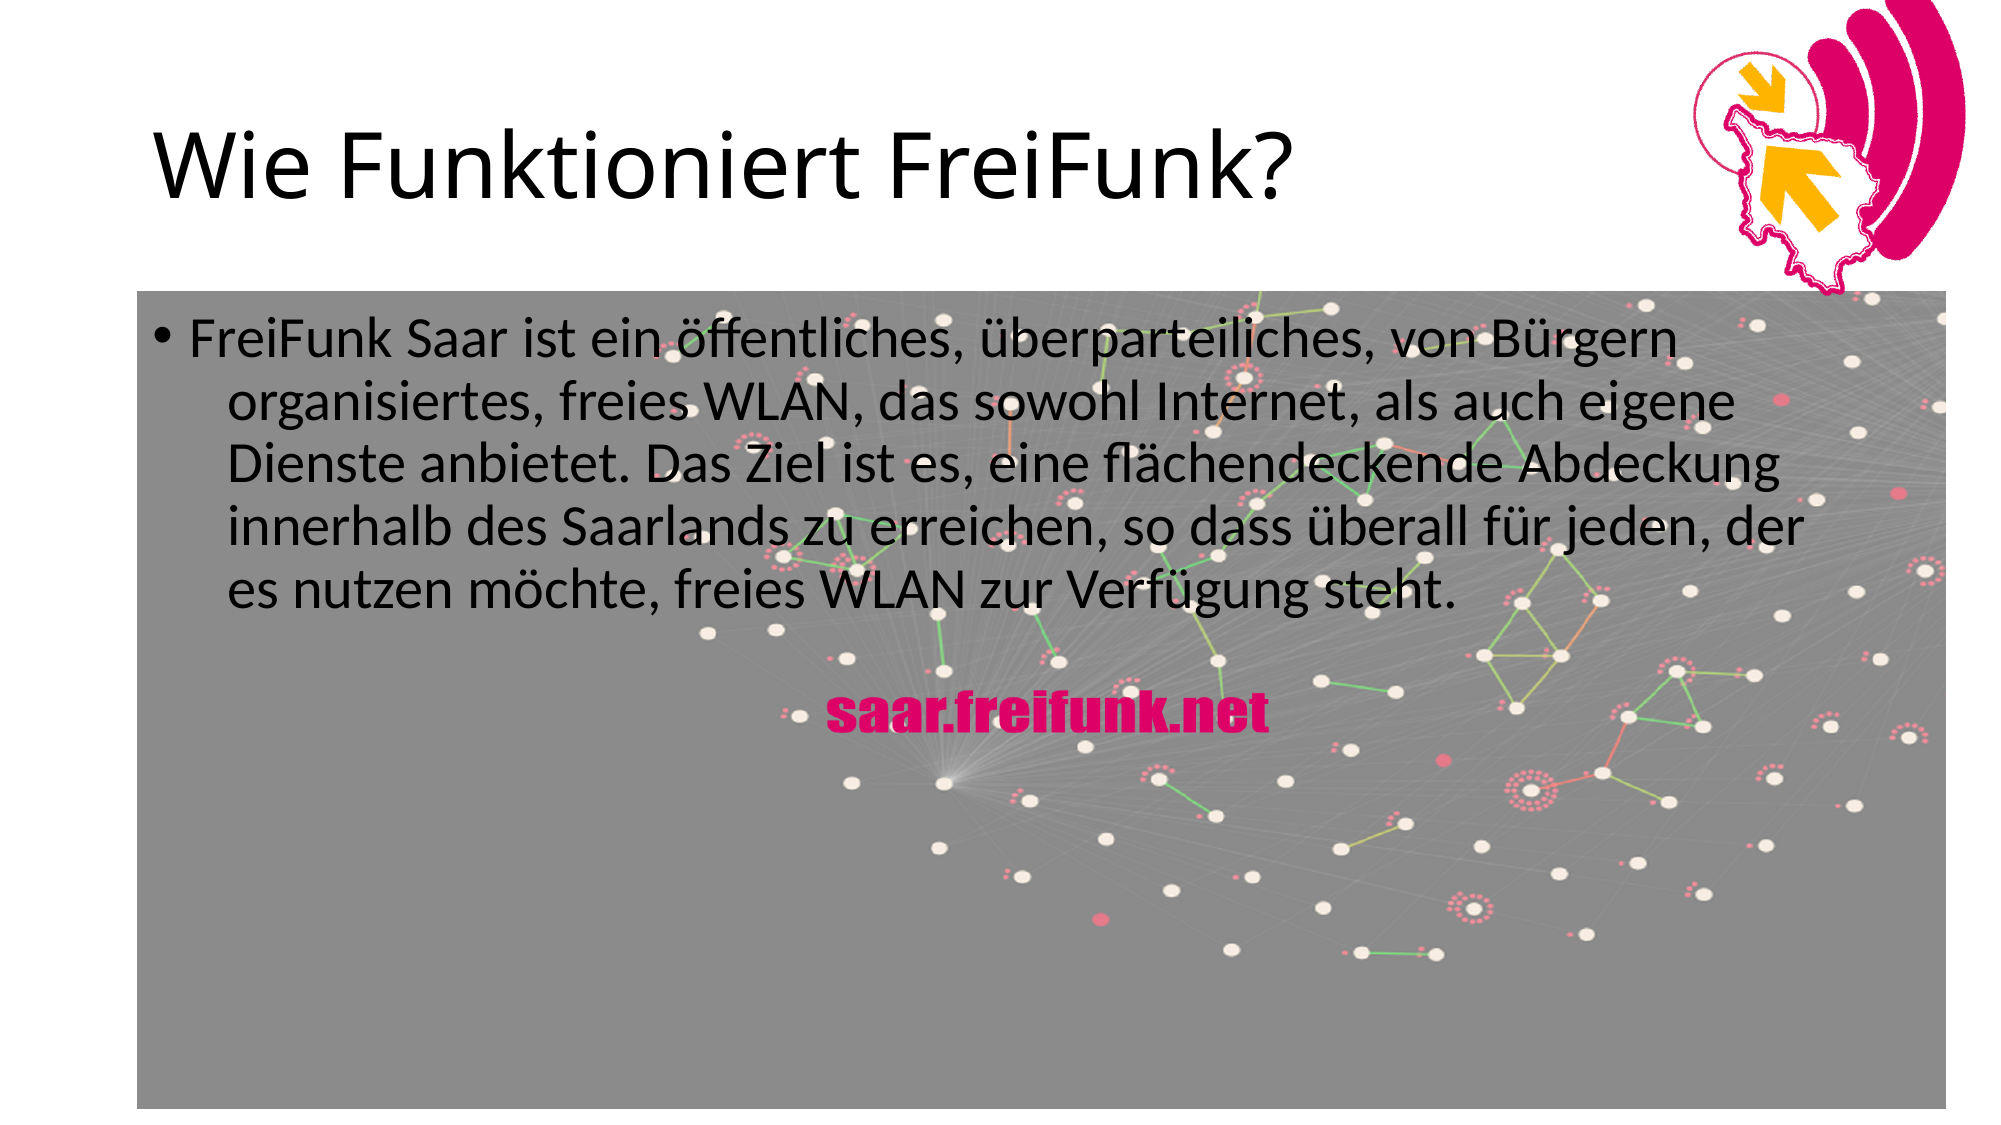

# Wie Funktioniert FreiFunk?
FreiFunk Saar ist ein öffentliches, überparteiliches, von Bürgern organisiertes, freies WLAN, das sowohl Internet, als auch eigene Dienste anbietet. Das Ziel ist es, eine flächendeckende Abdeckung innerhalb des Saarlands zu erreichen, so dass überall für jeden, der es nutzen möchte, freies WLAN zur Verfügung steht.